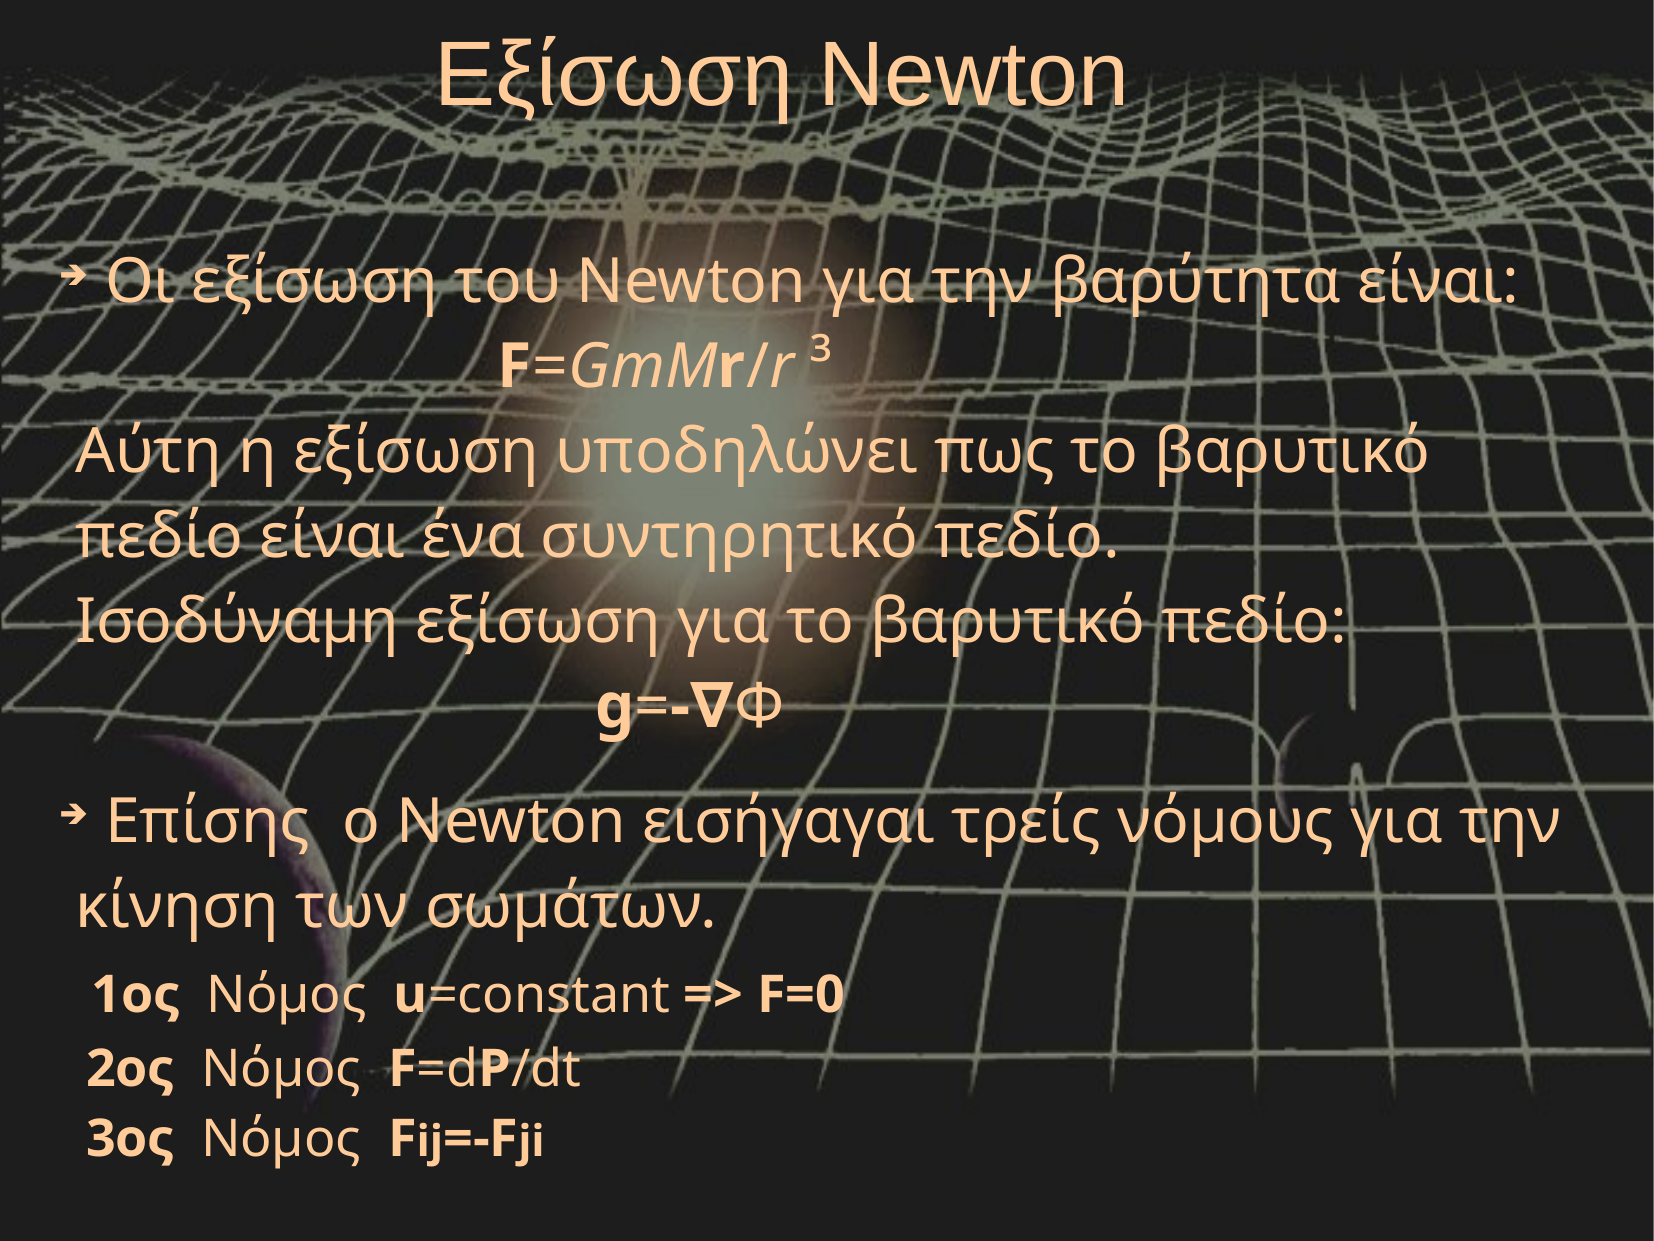

# Εξίσωση Newton
 Οι εξίσωση του Newton για την βαρύτητα είναι: F=GmMr/r ³
 Αύτη η εξίσωση υποδηλώνει πως το βαρυτικό
 πεδίο είναι ένα συντηρητικό πεδίο.
 Ισοδύναμη εξίσωση για το βαρυτικό πεδίο:
 g=-∇Φ
 Επίσης ο Newton εισήγαγαι τρείς νόμους για την
 κίνηση των σωμάτων.
 1ος Νόμος u=constant => F=0
 2ος Νόμος F=dP/dt
 3ος Νόμος Fij=-Fji